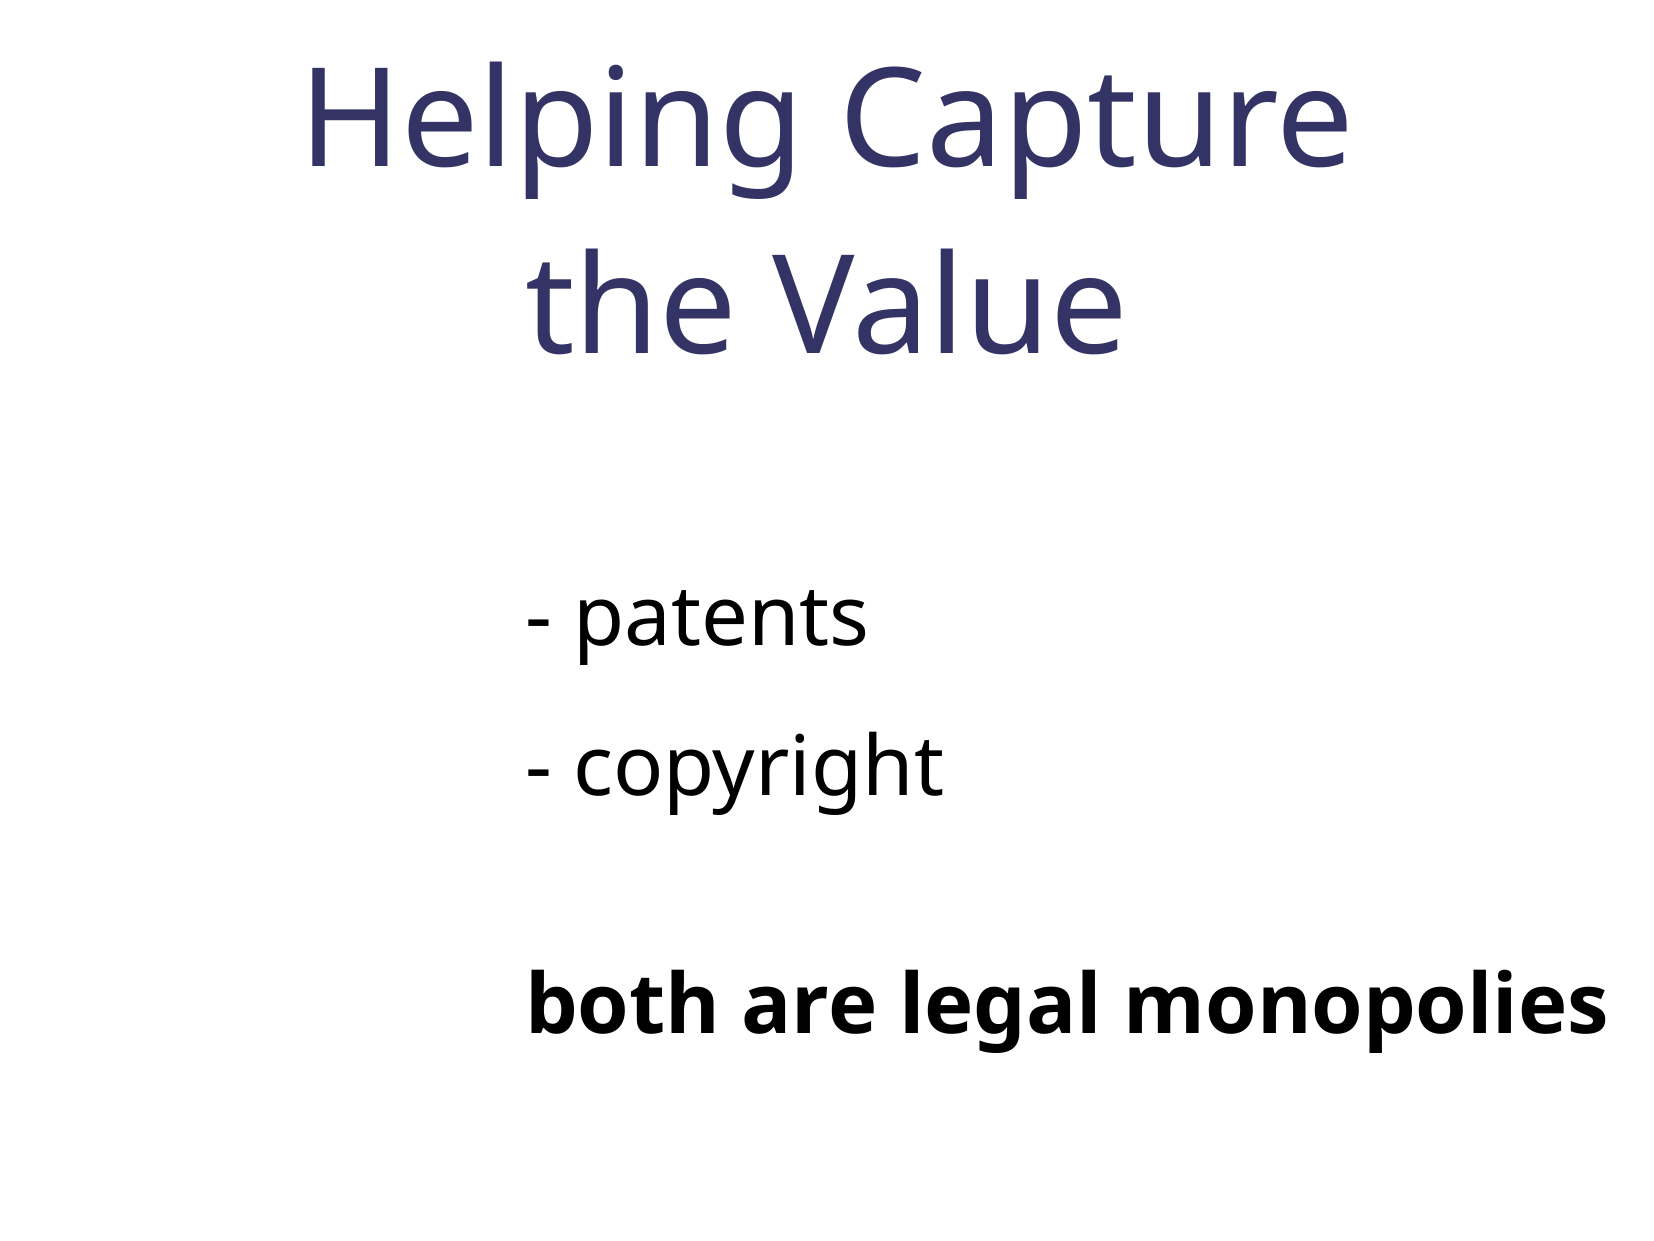

# Helping Capture the Value
- patents
- copyright
both are legal monopolies